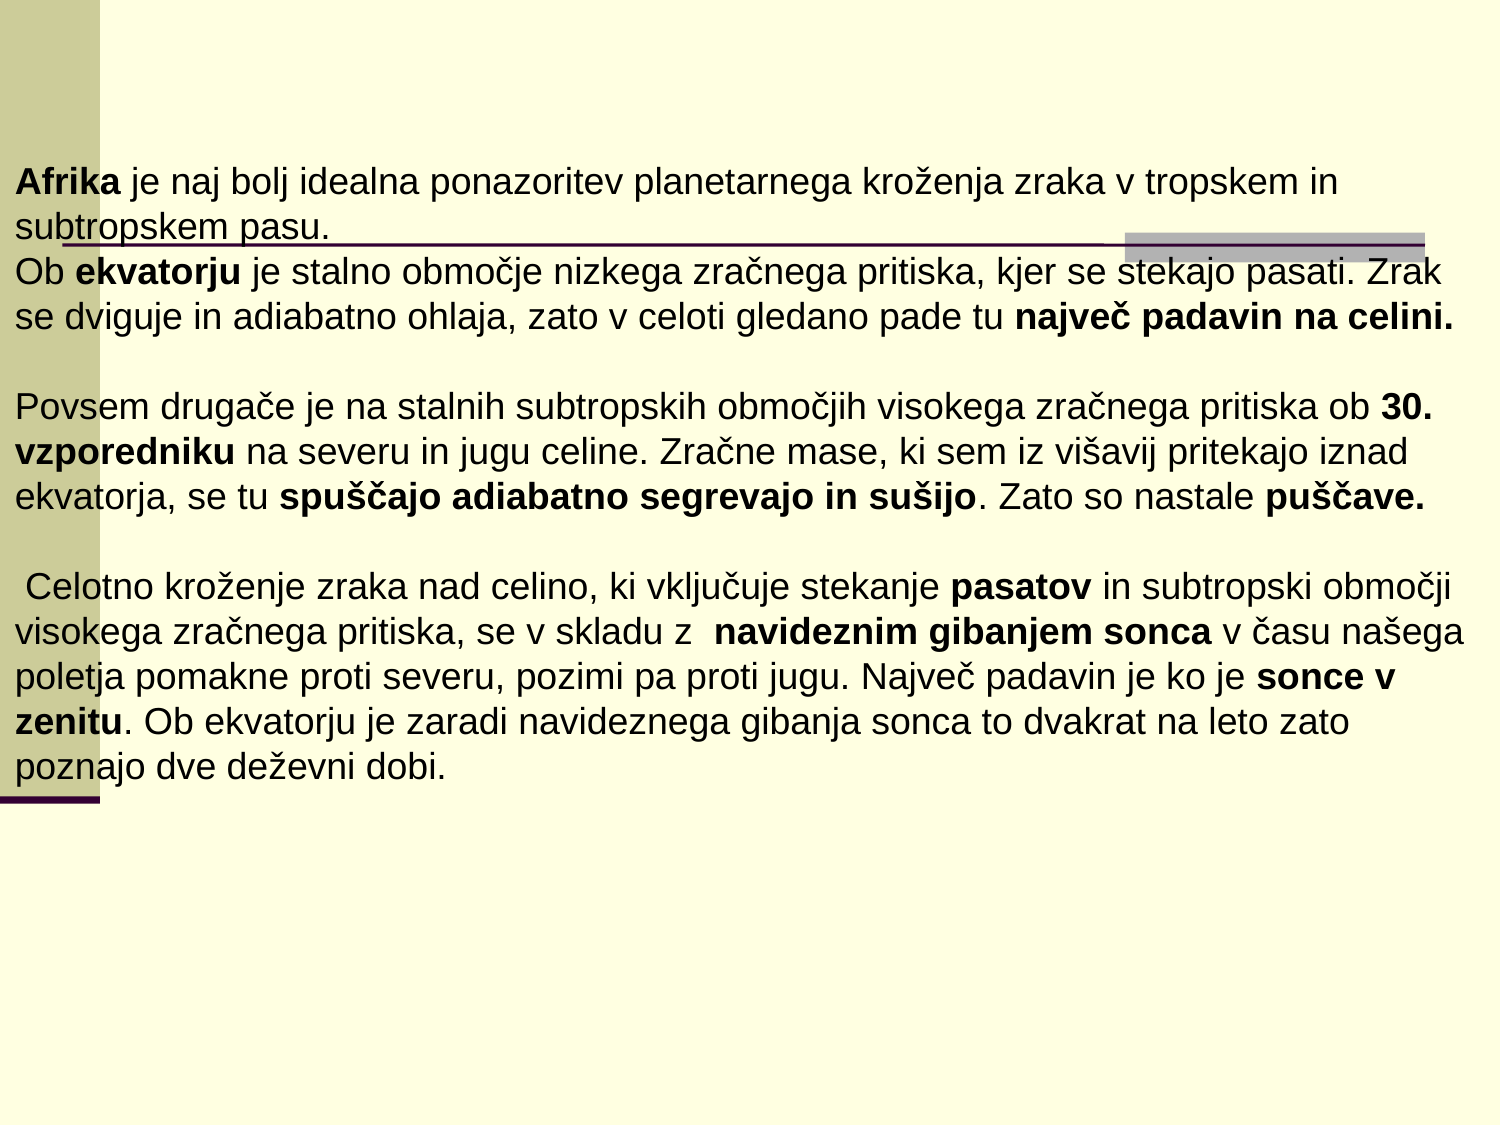

Afrika je naj bolj idealna ponazoritev planetarnega kroženja zraka v tropskem in subtropskem pasu.
Ob ekvatorju je stalno območje nizkega zračnega pritiska, kjer se stekajo pasati. Zrak se dviguje in adiabatno ohlaja, zato v celoti gledano pade tu največ padavin na celini.
Povsem drugače je na stalnih subtropskih območjih visokega zračnega pritiska ob 30. vzporedniku na severu in jugu celine. Zračne mase, ki sem iz višavij pritekajo iznad ekvatorja, se tu spuščajo adiabatno segrevajo in sušijo. Zato so nastale puščave.
 Celotno kroženje zraka nad celino, ki vključuje stekanje pasatov in subtropski območji visokega zračnega pritiska, se v skladu z navideznim gibanjem sonca v času našega poletja pomakne proti severu, pozimi pa proti jugu. Največ padavin je ko je sonce v zenitu. Ob ekvatorju je zaradi navideznega gibanja sonca to dvakrat na leto zato poznajo dve deževni dobi.